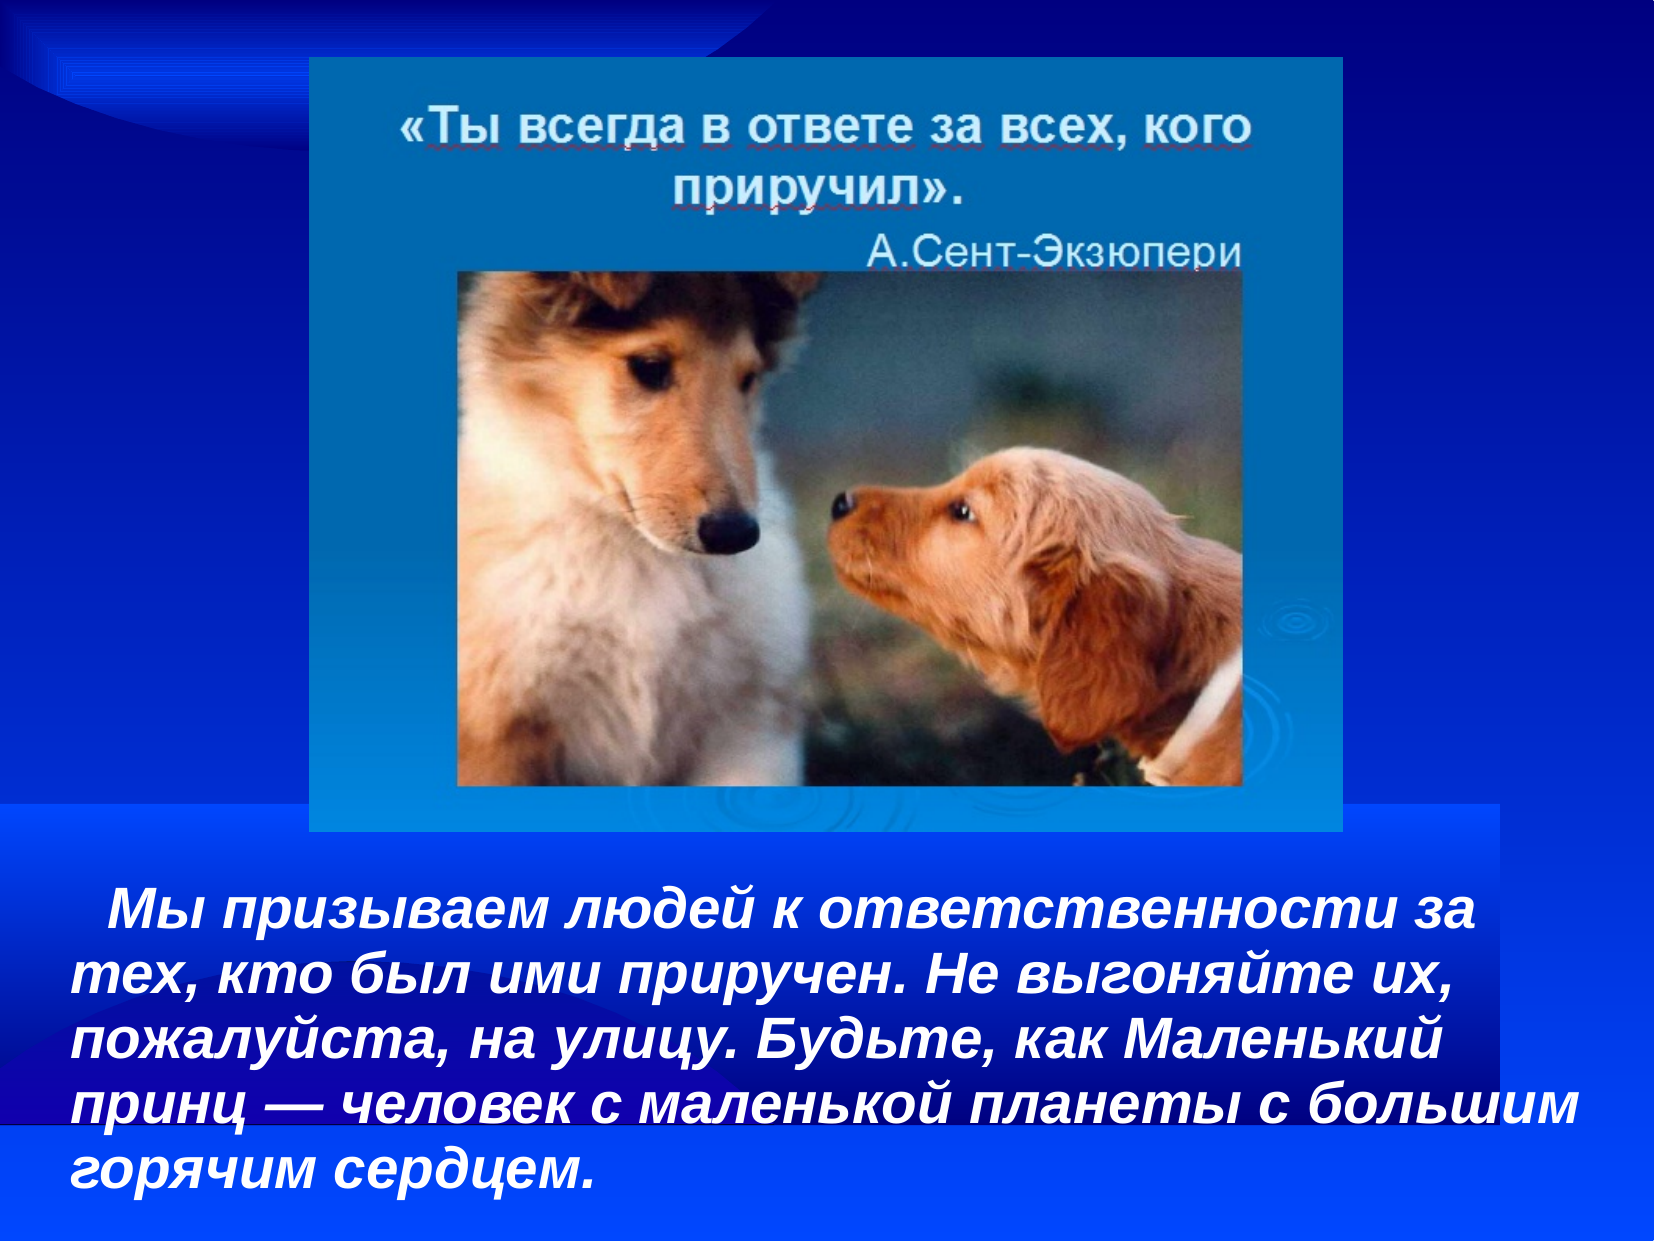

Мы призываем людей к ответственности за тех, кто был ими приручен. Не выгоняйте их, пожалуйста, на улицу. Будьте, как Маленький принц — человек с маленькой планеты с большим горячим сердцем.